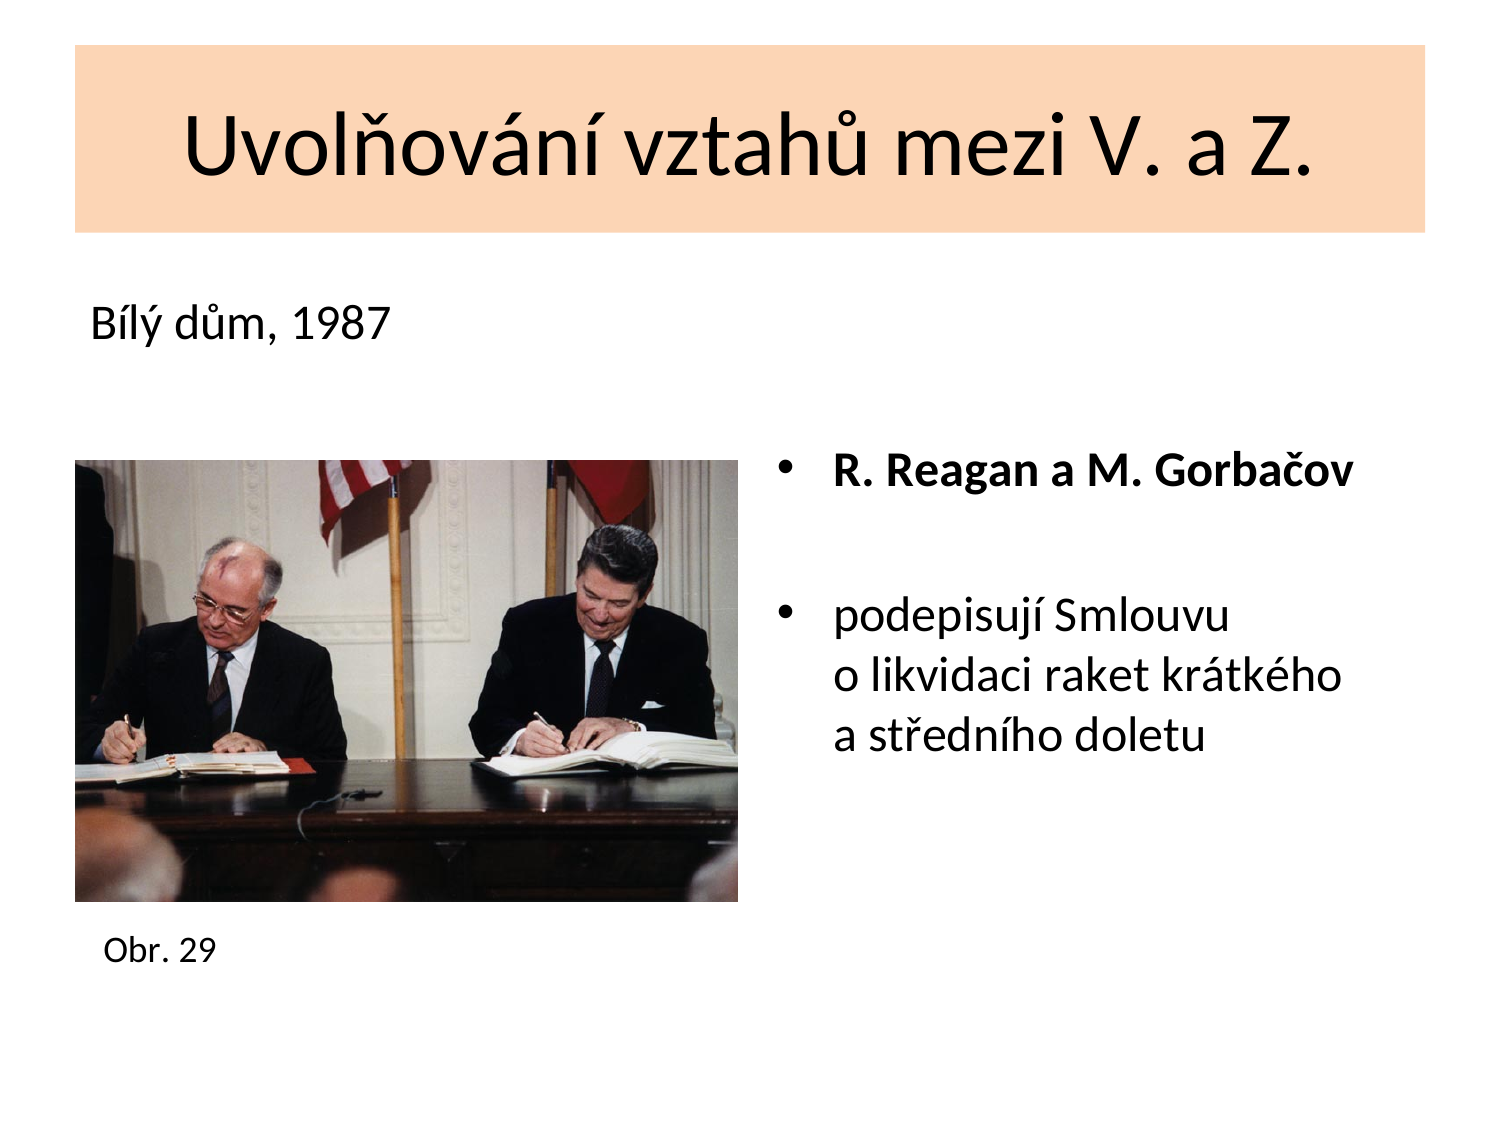

# Uvolňování vztahů mezi V. a Z.
Bílý dům, 1987
R. Reagan a M. Gorbačov
podepisují Smlouvu
o likvidaci raket krátkého
a středního doletu
Obr. 29